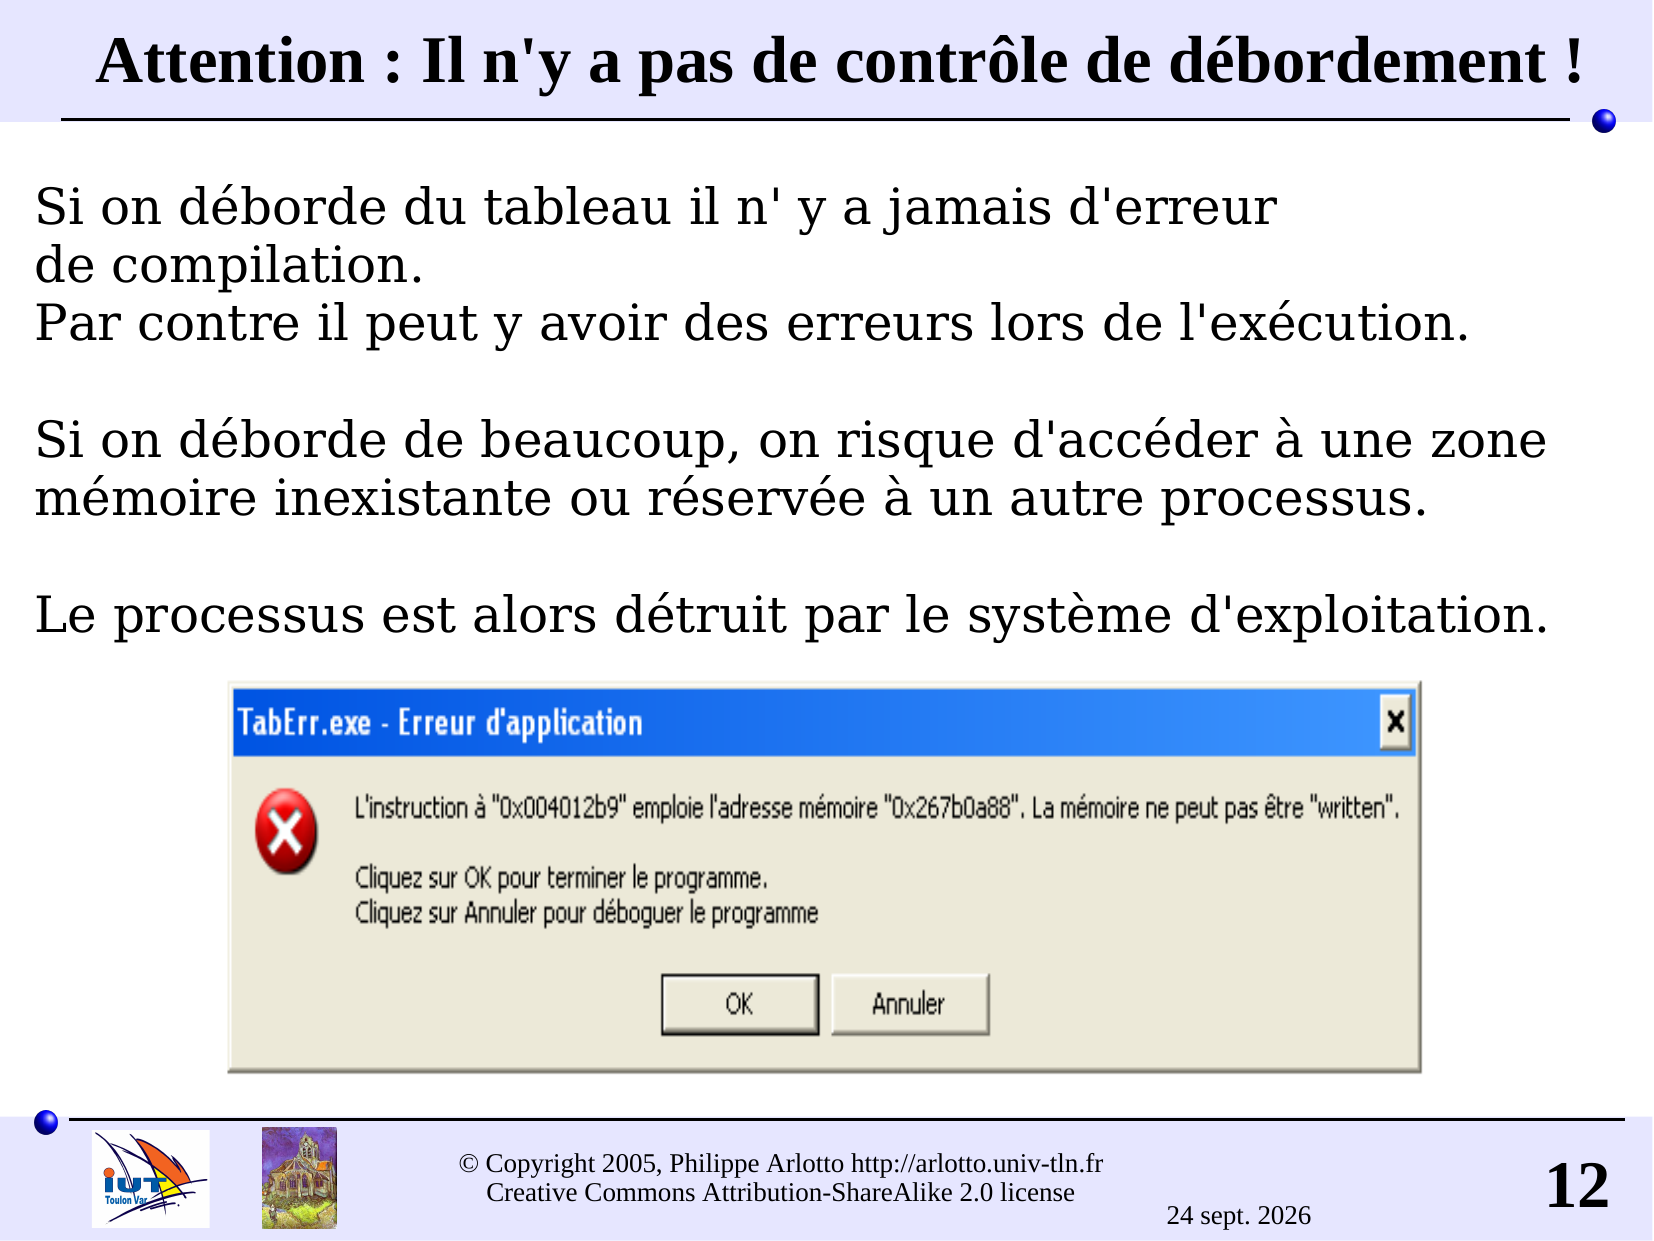

# Attention : Il n'y a pas de contrôle de débordement !
Si on déborde du tableau il n' y a jamais d'erreur
de compilation.
Par contre il peut y avoir des erreurs lors de l'exécution.
Si on déborde de beaucoup, on risque d'accéder à une zone
mémoire inexistante ou réservée à un autre processus.
Le processus est alors détruit par le système d'exploitation.